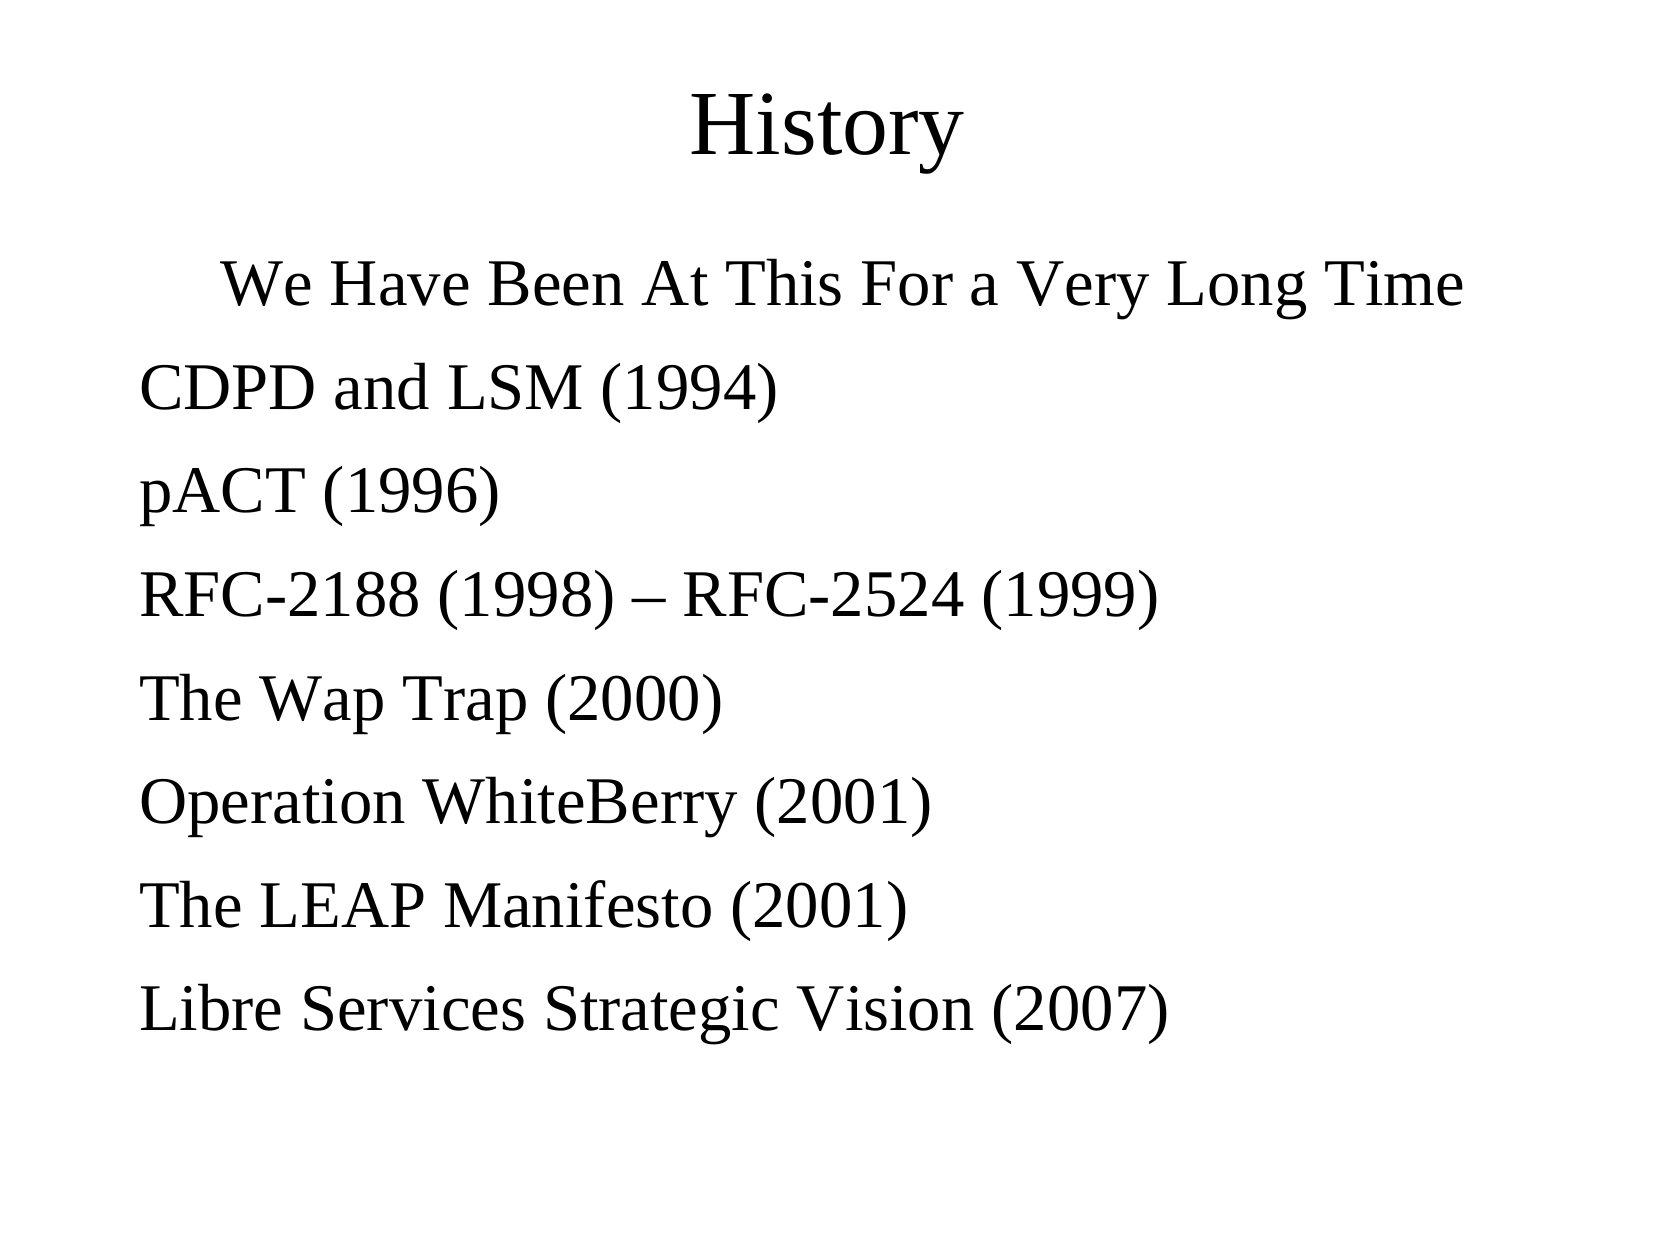

# History
We Have Been At This For a Very Long Time
CDPD and LSM (1994)
pACT (1996)
RFC-2188 (1998) – RFC-2524 (1999)
The Wap Trap (2000)
Operation WhiteBerry (2001)
The LEAP Manifesto (2001)
Libre Services Strategic Vision (2007)